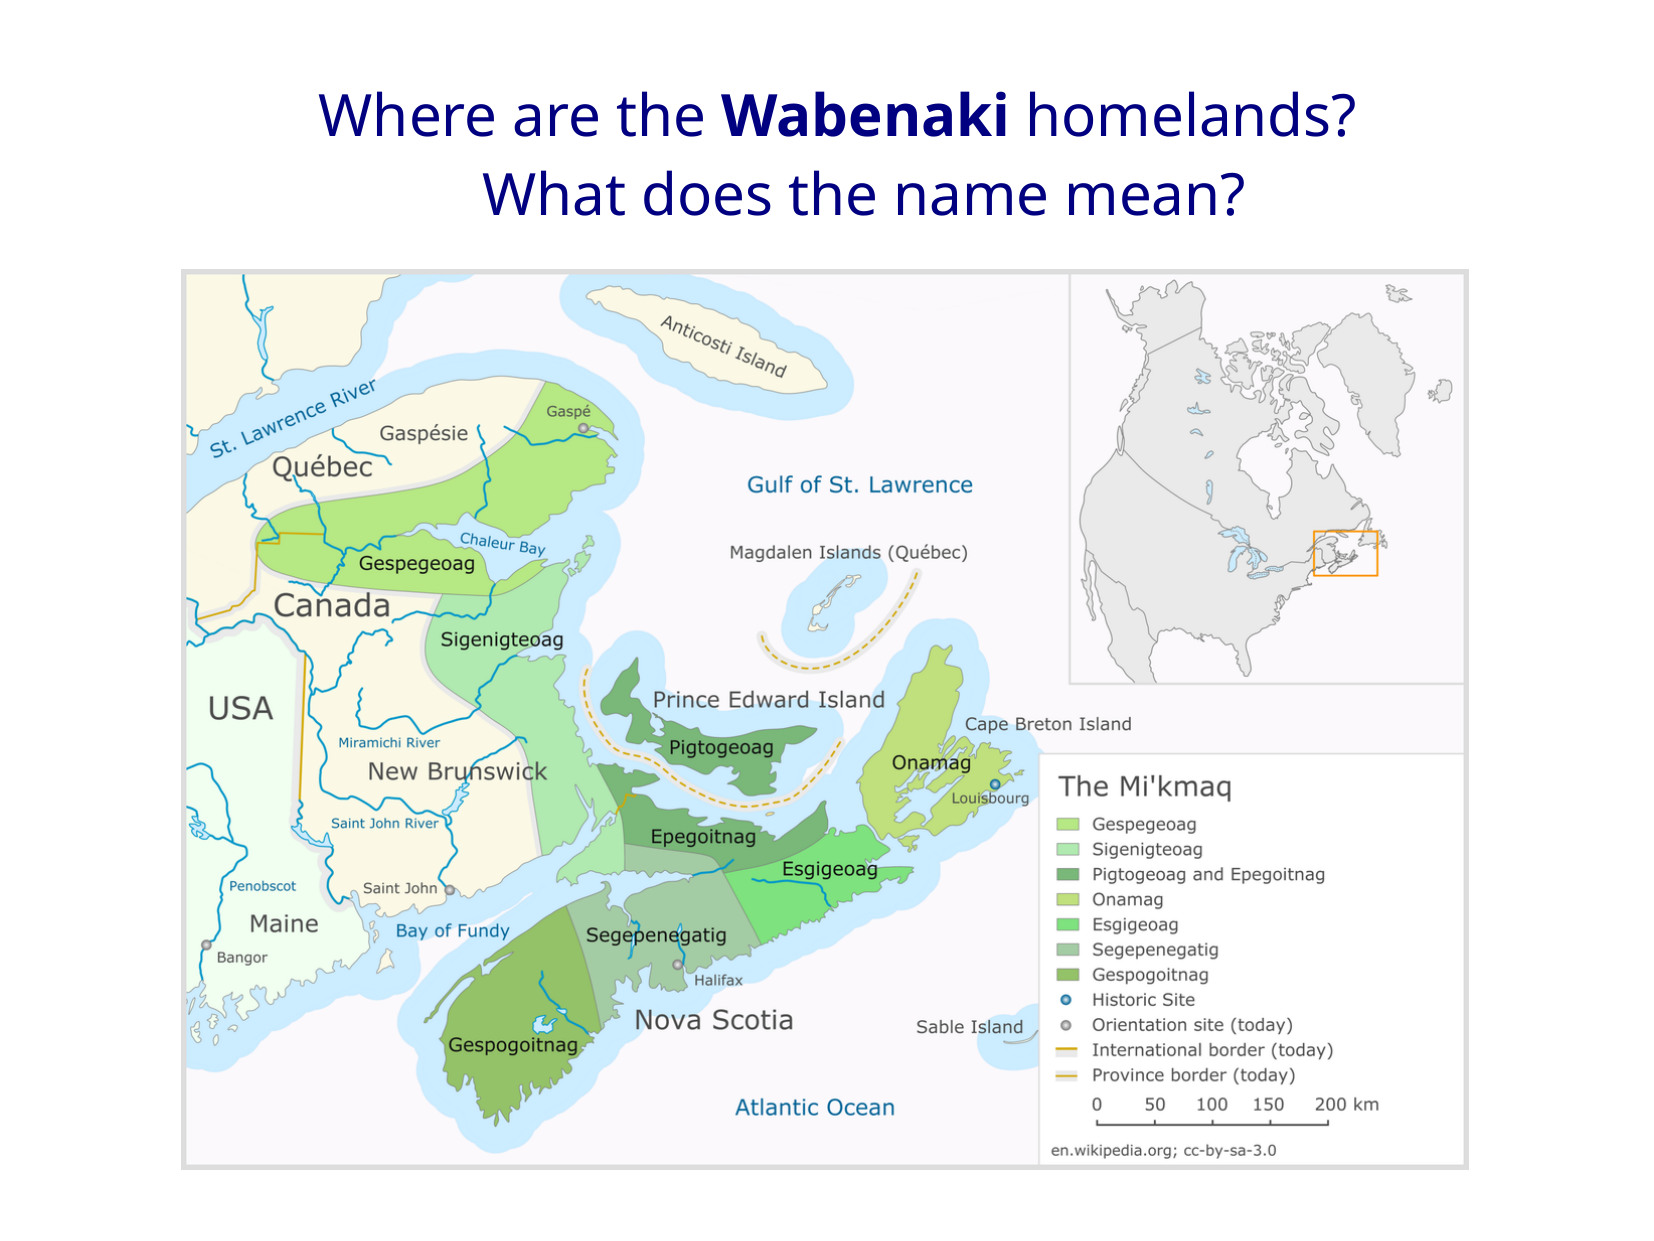

# Where are the Wabenaki homelands? What does the name mean?